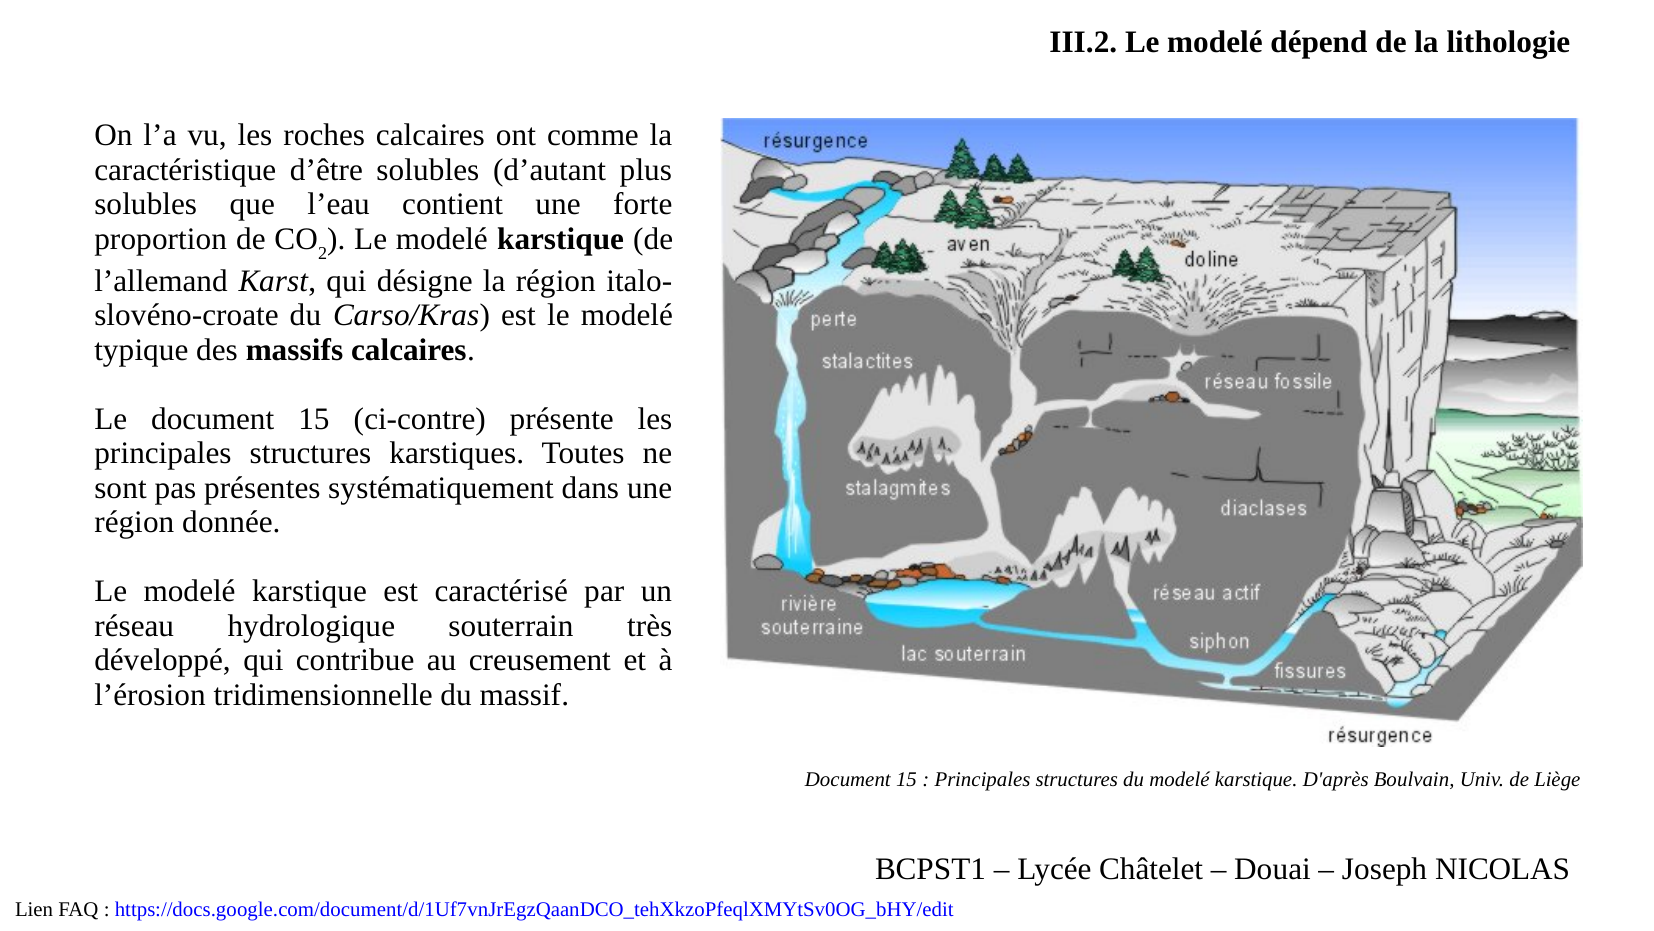

III.2. Le modelé dépend de la lithologie
On l’a vu, les roches calcaires ont comme la caractéristique d’être solubles (d’autant plus solubles que l’eau contient une forte proportion de CO2). Le modelé karstique (de l’allemand Karst, qui désigne la région italo-slovéno-croate du Carso/Kras) est le modelé typique des massifs calcaires.
Le document 15 (ci-contre) présente les principales structures karstiques. Toutes ne sont pas présentes systématiquement dans une région donnée.
Le modelé karstique est caractérisé par un réseau hydrologique souterrain très développé, qui contribue au creusement et à l’érosion tridimensionnelle du massif.
Document 15 : Principales structures du modelé karstique. D'après Boulvain, Univ. de Liège
BCPST1 – Lycée Châtelet – Douai – Joseph NICOLAS
Lien FAQ : https://docs.google.com/document/d/1Uf7vnJrEgzQaanDCO_tehXkzoPfeqlXMYtSv0OG_bHY/edit